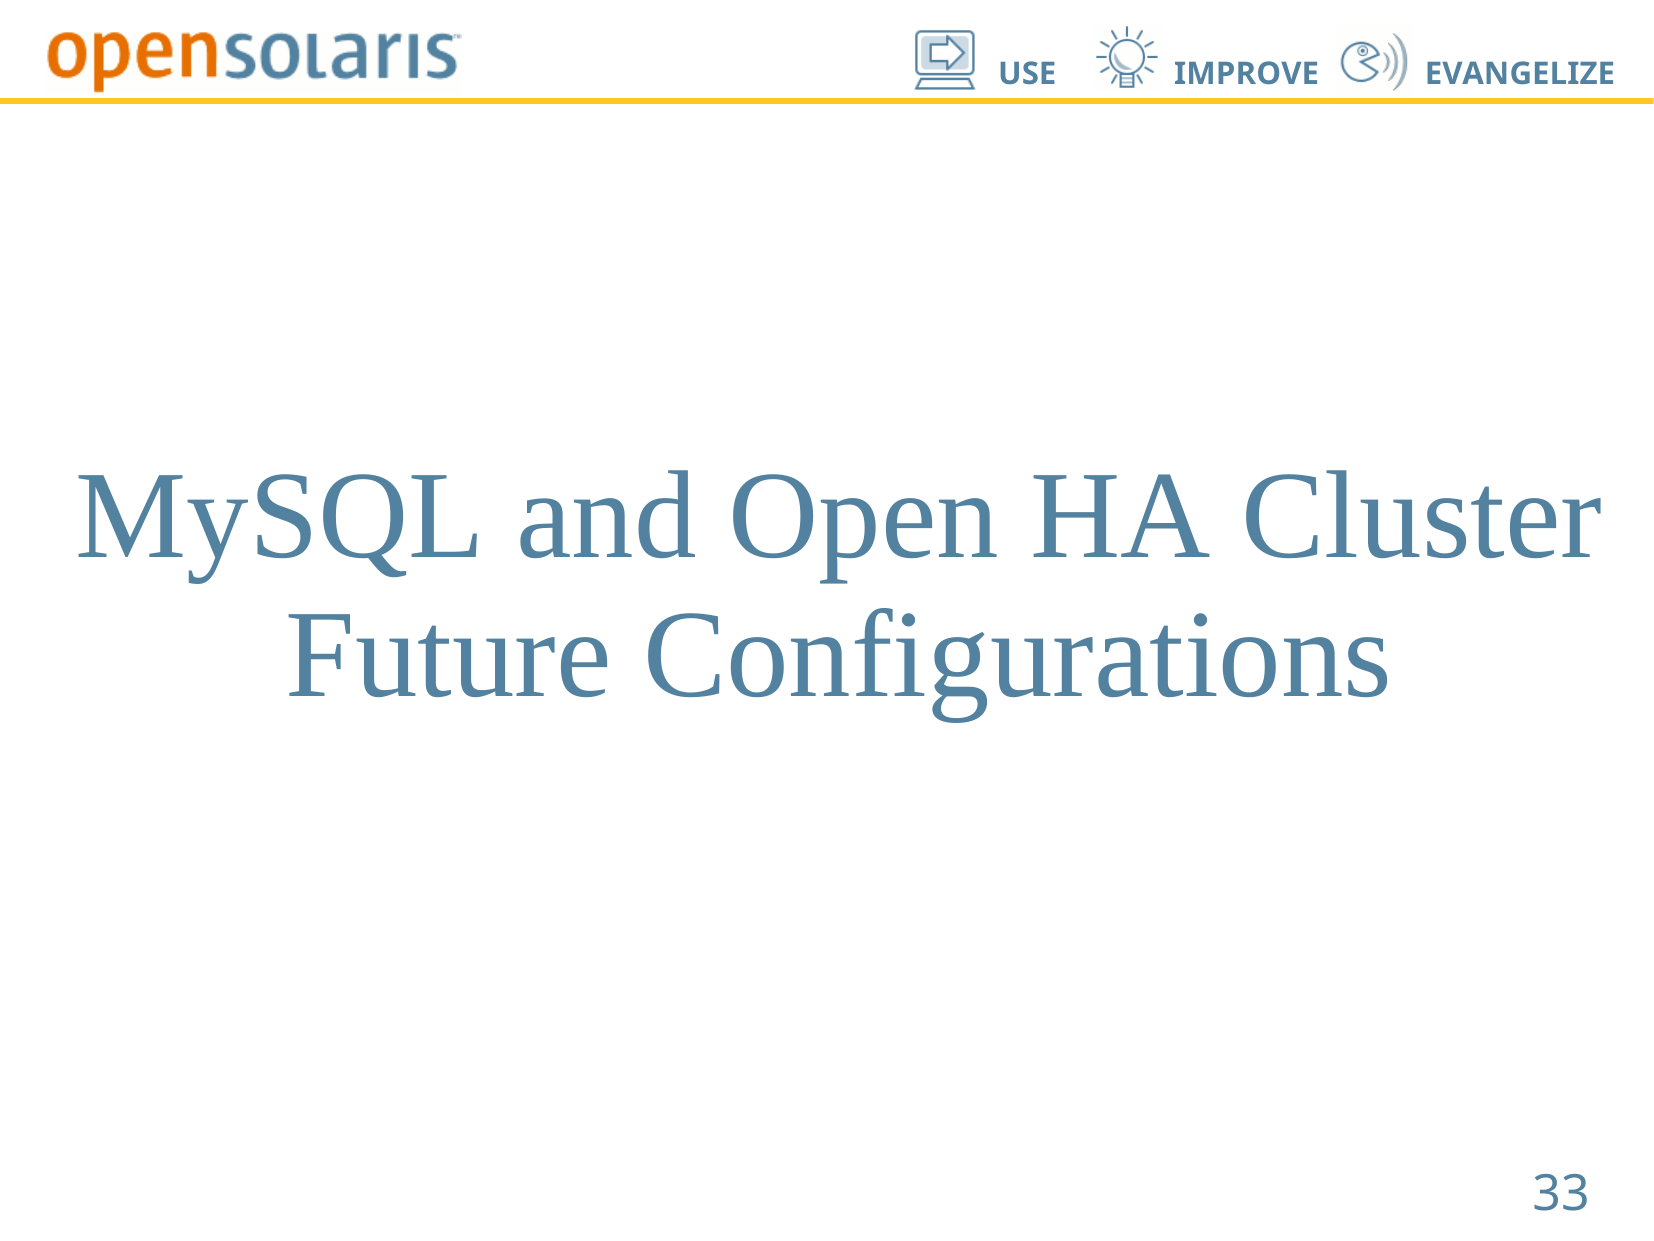

MySQL and Open HA Cluster
Future Configurations